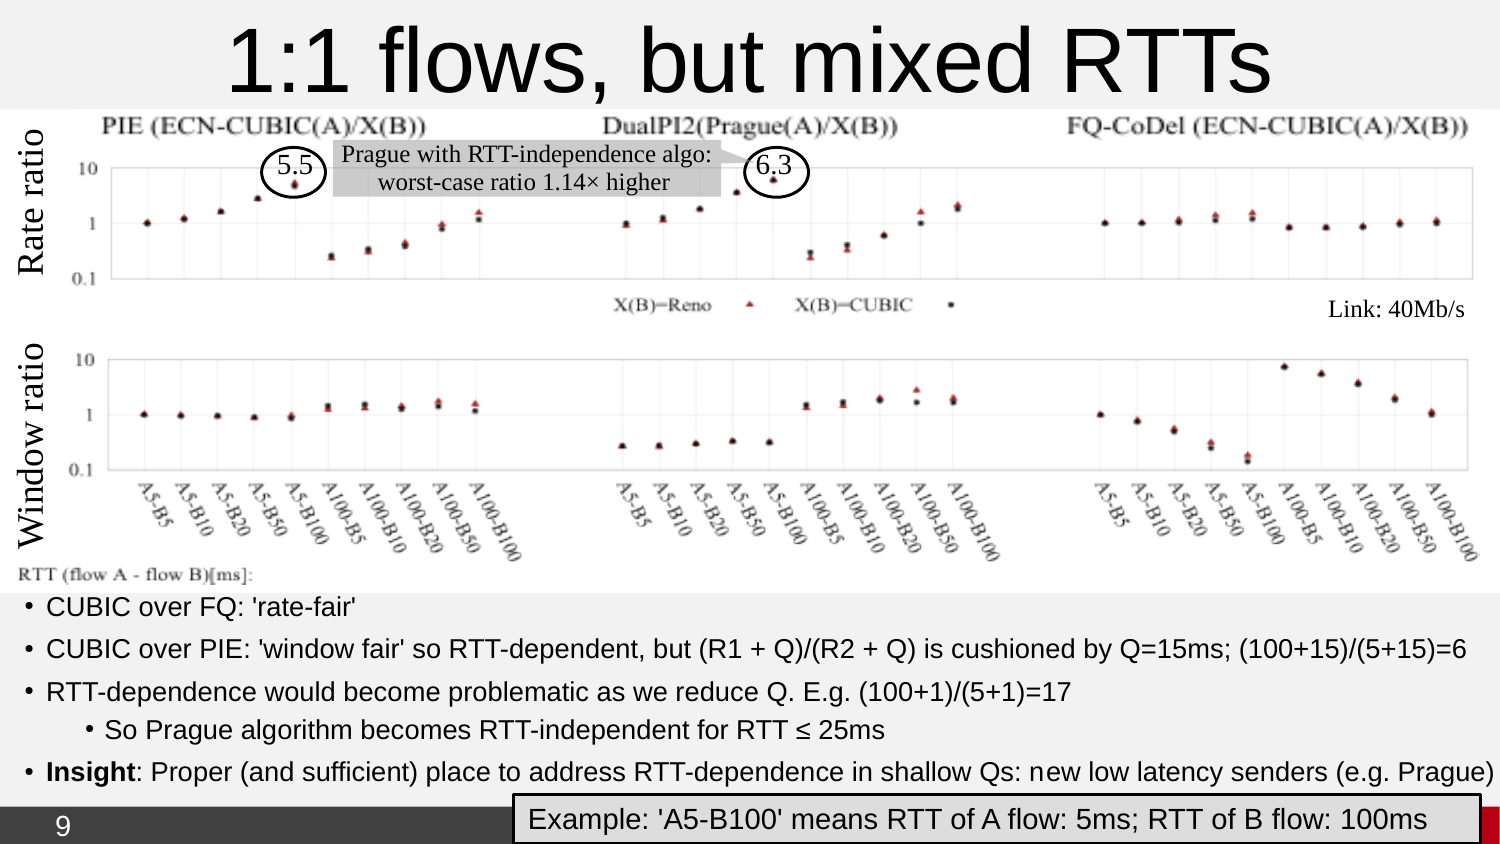

# 1:1 flows, but mixed RTTs
Link: 40Mb/s
Prague with RTT-independence algo:
worst-case ratio 1.14× higher
5.5
6.3
Window ratio Rate ratio
CUBIC over FQ: 'rate-fair'
CUBIC over PIE: 'window fair' so RTT-dependent, but (R1 + Q)/(R2 + Q) is cushioned by Q=15ms; (100+15)/(5+15)=6
RTT-dependence would become problematic as we reduce Q. E.g. (100+1)/(5+1)=17
So Prague algorithm becomes RTT-independent for RTT ≤ 25ms
Insight: Proper (and sufficient) place to address RTT-dependence in shallow Qs: new low latency senders (e.g. Prague)
Example: 'A5-B100' means RTT of A flow: 5ms; RTT of B flow: 100ms
9